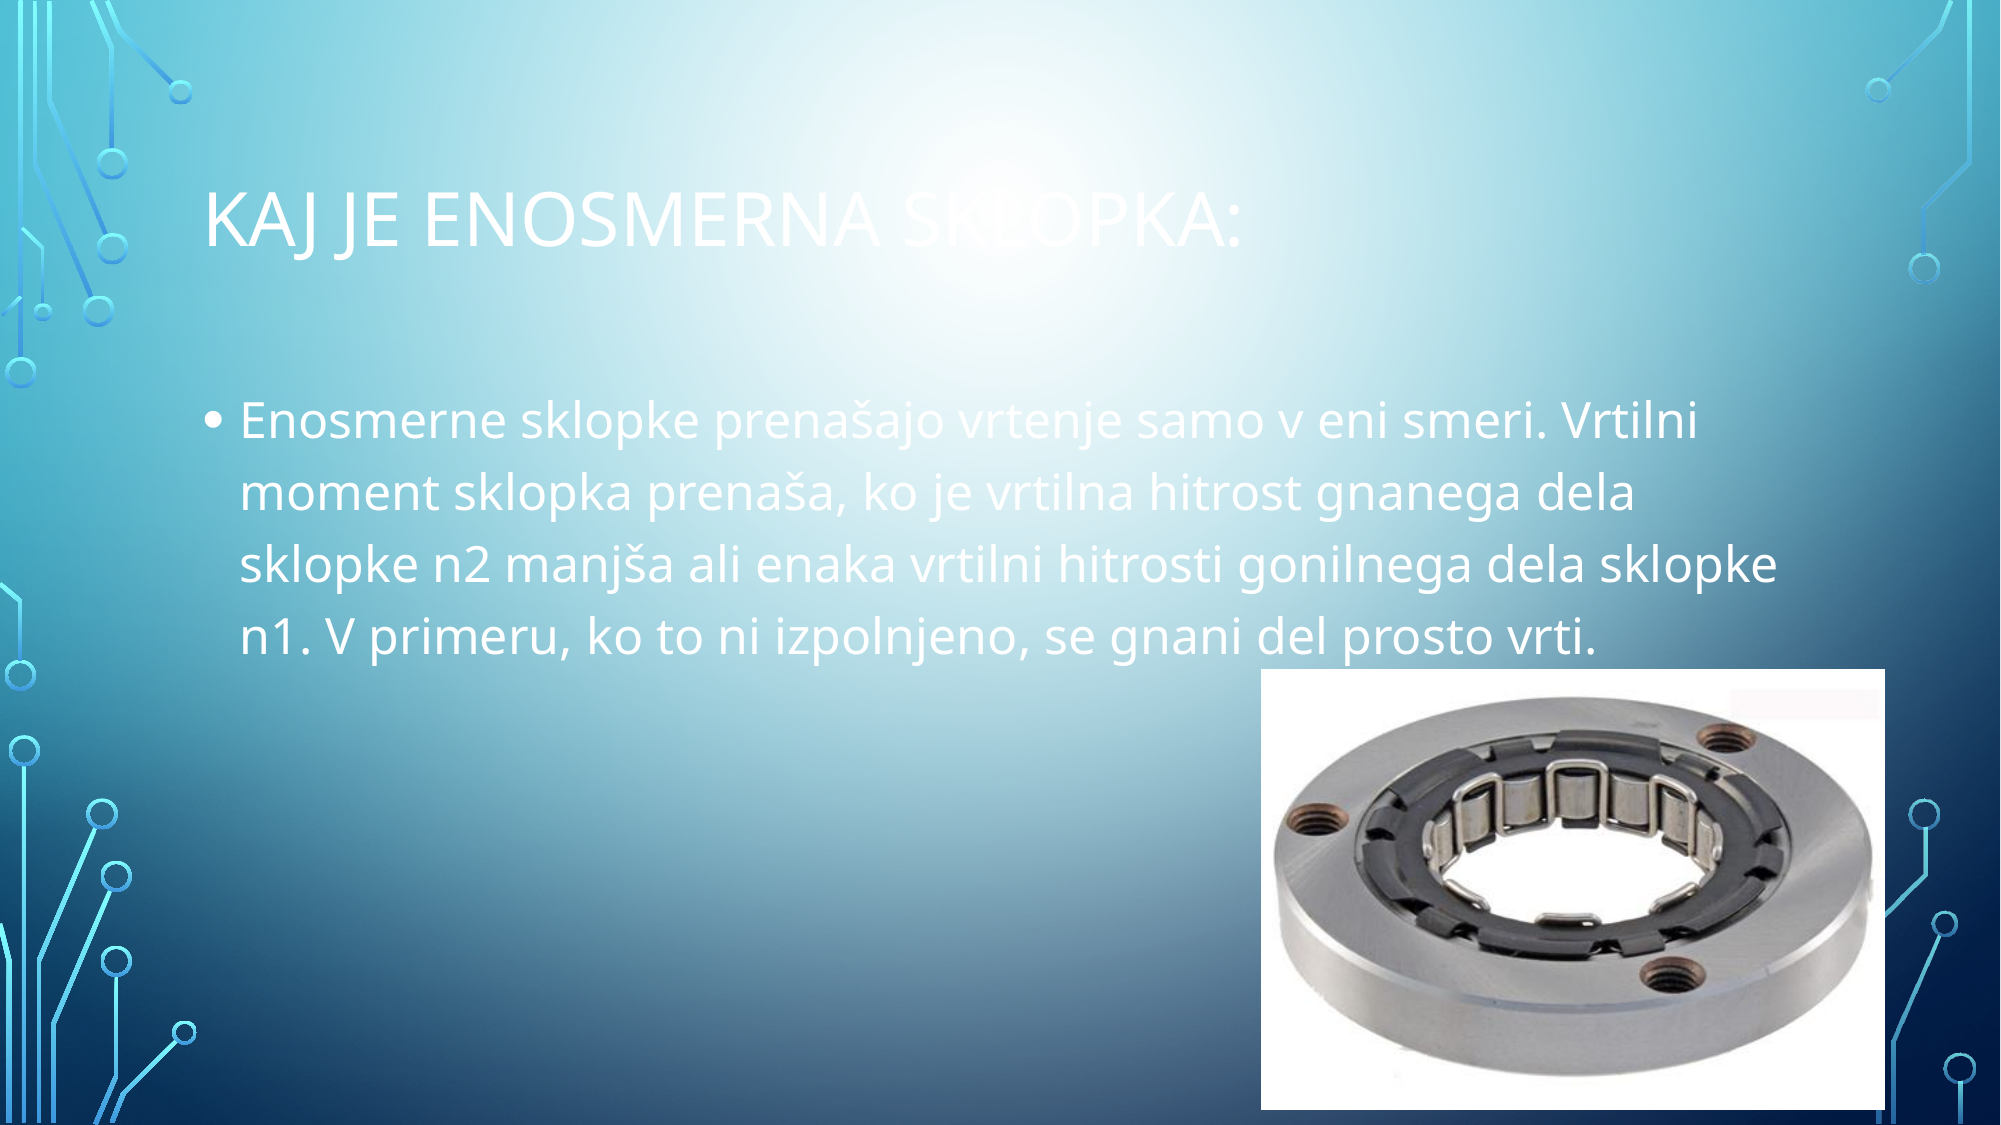

# KAJ JE ENOSMERNA SKLOPKA:
Enosmerne sklopke prenašajo vrtenje samo v eni smeri. Vrtilni moment sklopka prenaša, ko je vrtilna hitrost gnanega dela sklopke n2 manjša ali enaka vrtilni hitrosti gonilnega dela sklopke n1. V primeru, ko to ni izpolnjeno, se gnani del prosto vrti.